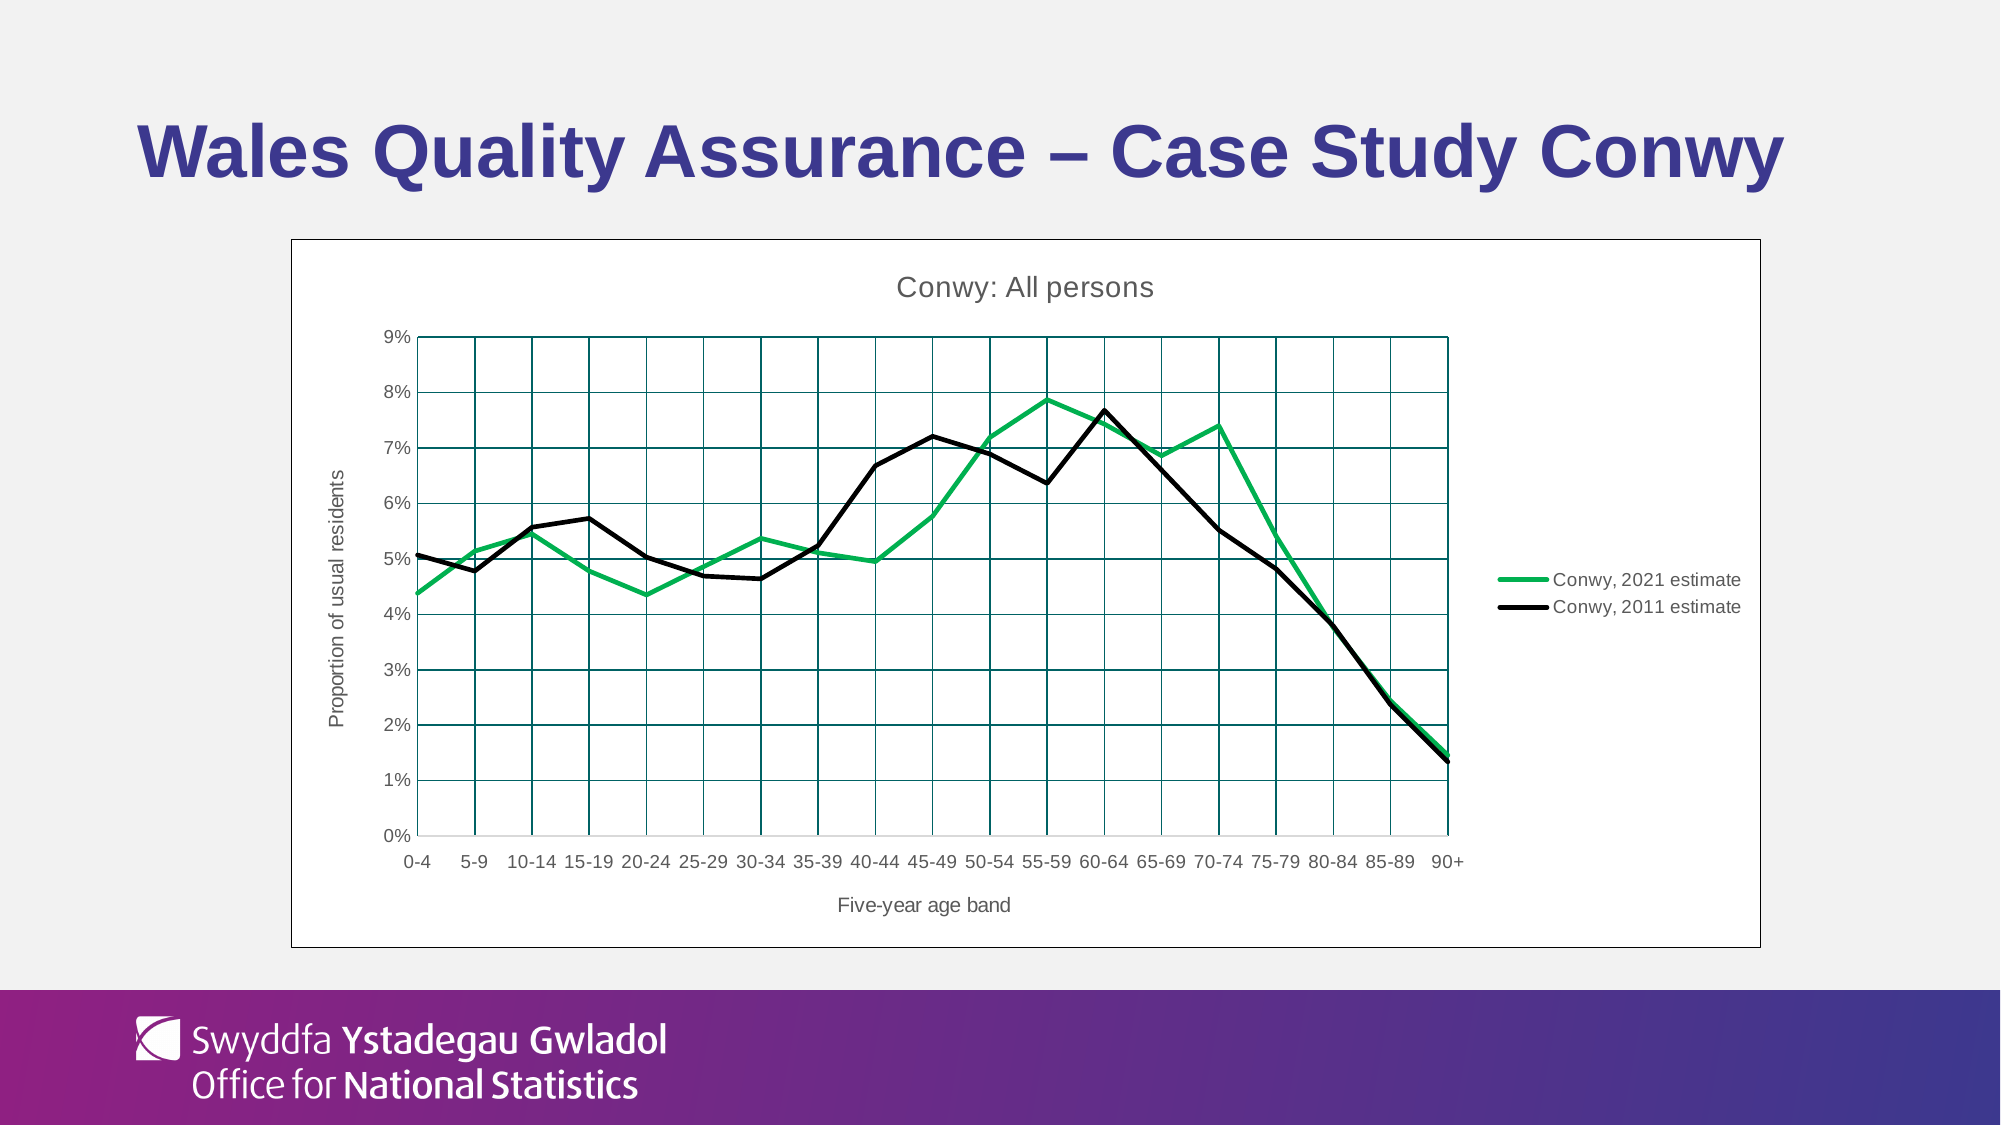

# Wales Quality Assurance – Case Study Conwy
### Chart: Conwy: All persons
| Category | Conwy, 2021 estimate | Conwy, 2011 estimate |
|---|---|---|
| 0-4 | 0.0438 | 0.0507 |
| 5-9 | 0.0514 | 0.0478 |
| 10-14 | 0.0545 | 0.0557 |
| 15-19 | 0.0478 | 0.0573 |
| 20-24 | 0.0435 | 0.0503 |
| 25-29 | 0.0486 | 0.0469 |
| 30-34 | 0.0537 | 0.0464 |
| 35-39 | 0.0511 | 0.0524 |
| 40-44 | 0.0495 | 0.0668 |
| 45-49 | 0.0577 | 0.0721 |
| 50-54 | 0.0719 | 0.0689 |
| 55-59 | 0.0787 | 0.0636 |
| 60-64 | 0.0743 | 0.0768 |
| 65-69 | 0.0686 | 0.066 |
| 70-74 | 0.074 | 0.0552 |
| 75-79 | 0.0541 | 0.0482 |
| 80-84 | 0.0376 | 0.0379 |
| 85-89 | 0.0244 | 0.0237 |
| 90+ | 0.0146 | 0.0134 |